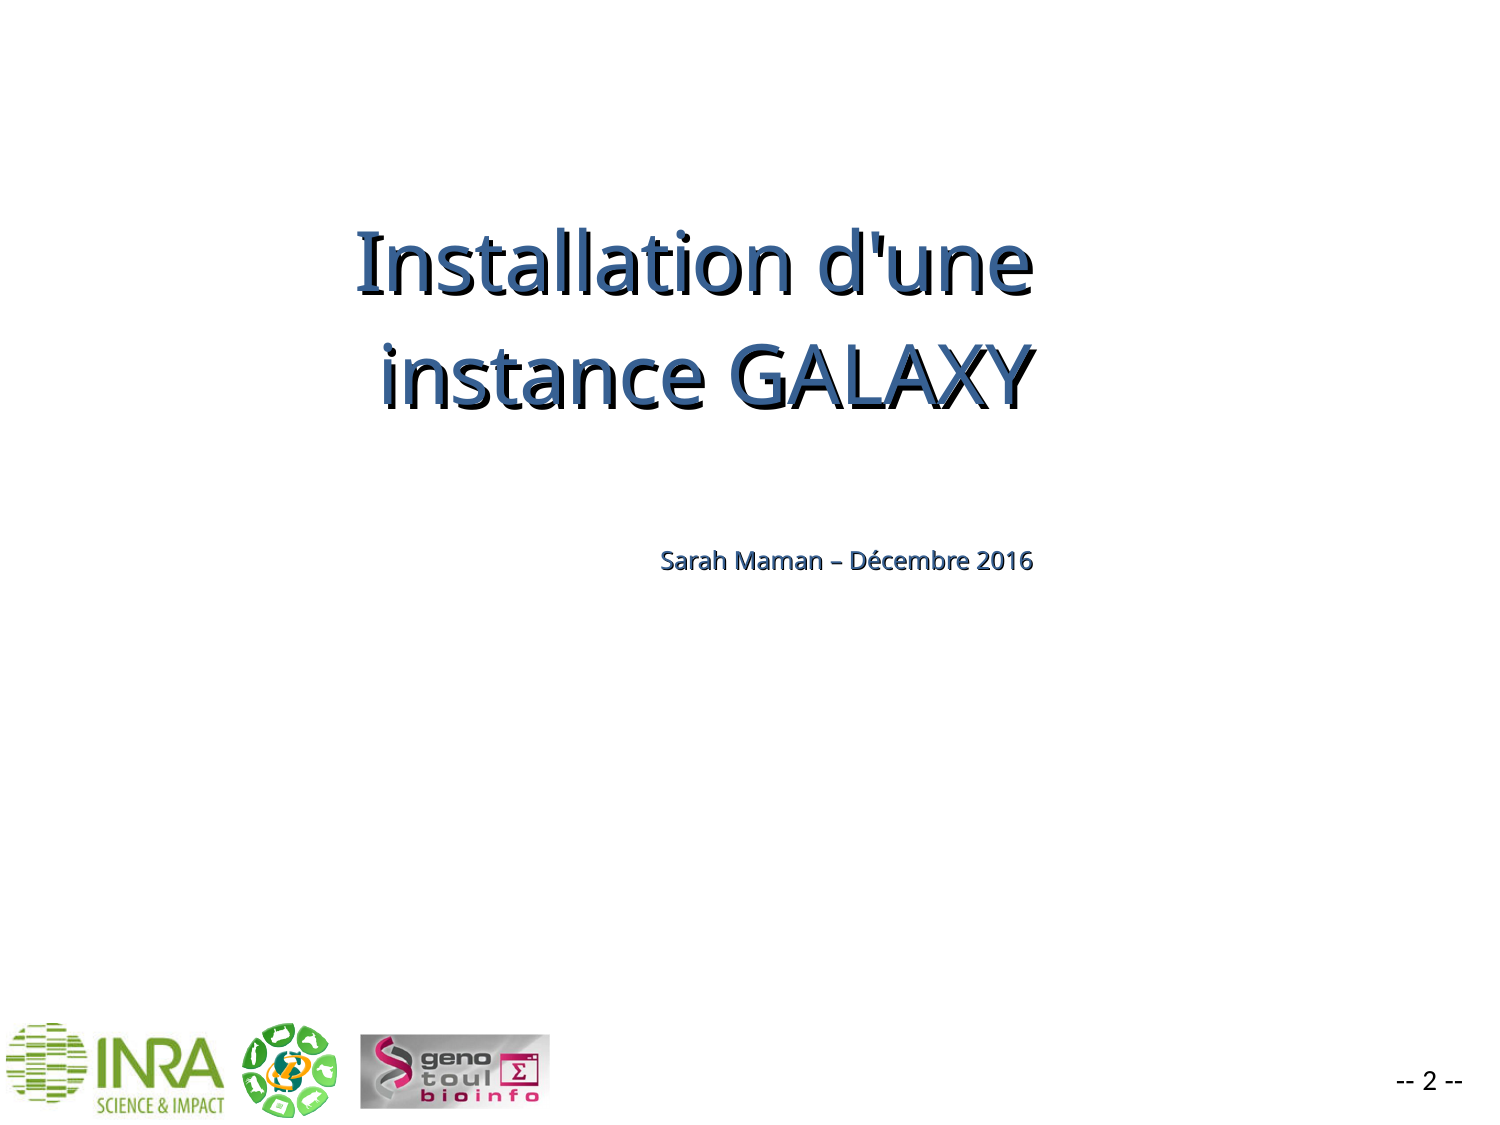

Installation d'une instance GALAXY
 Sarah Maman – Décembre 2016